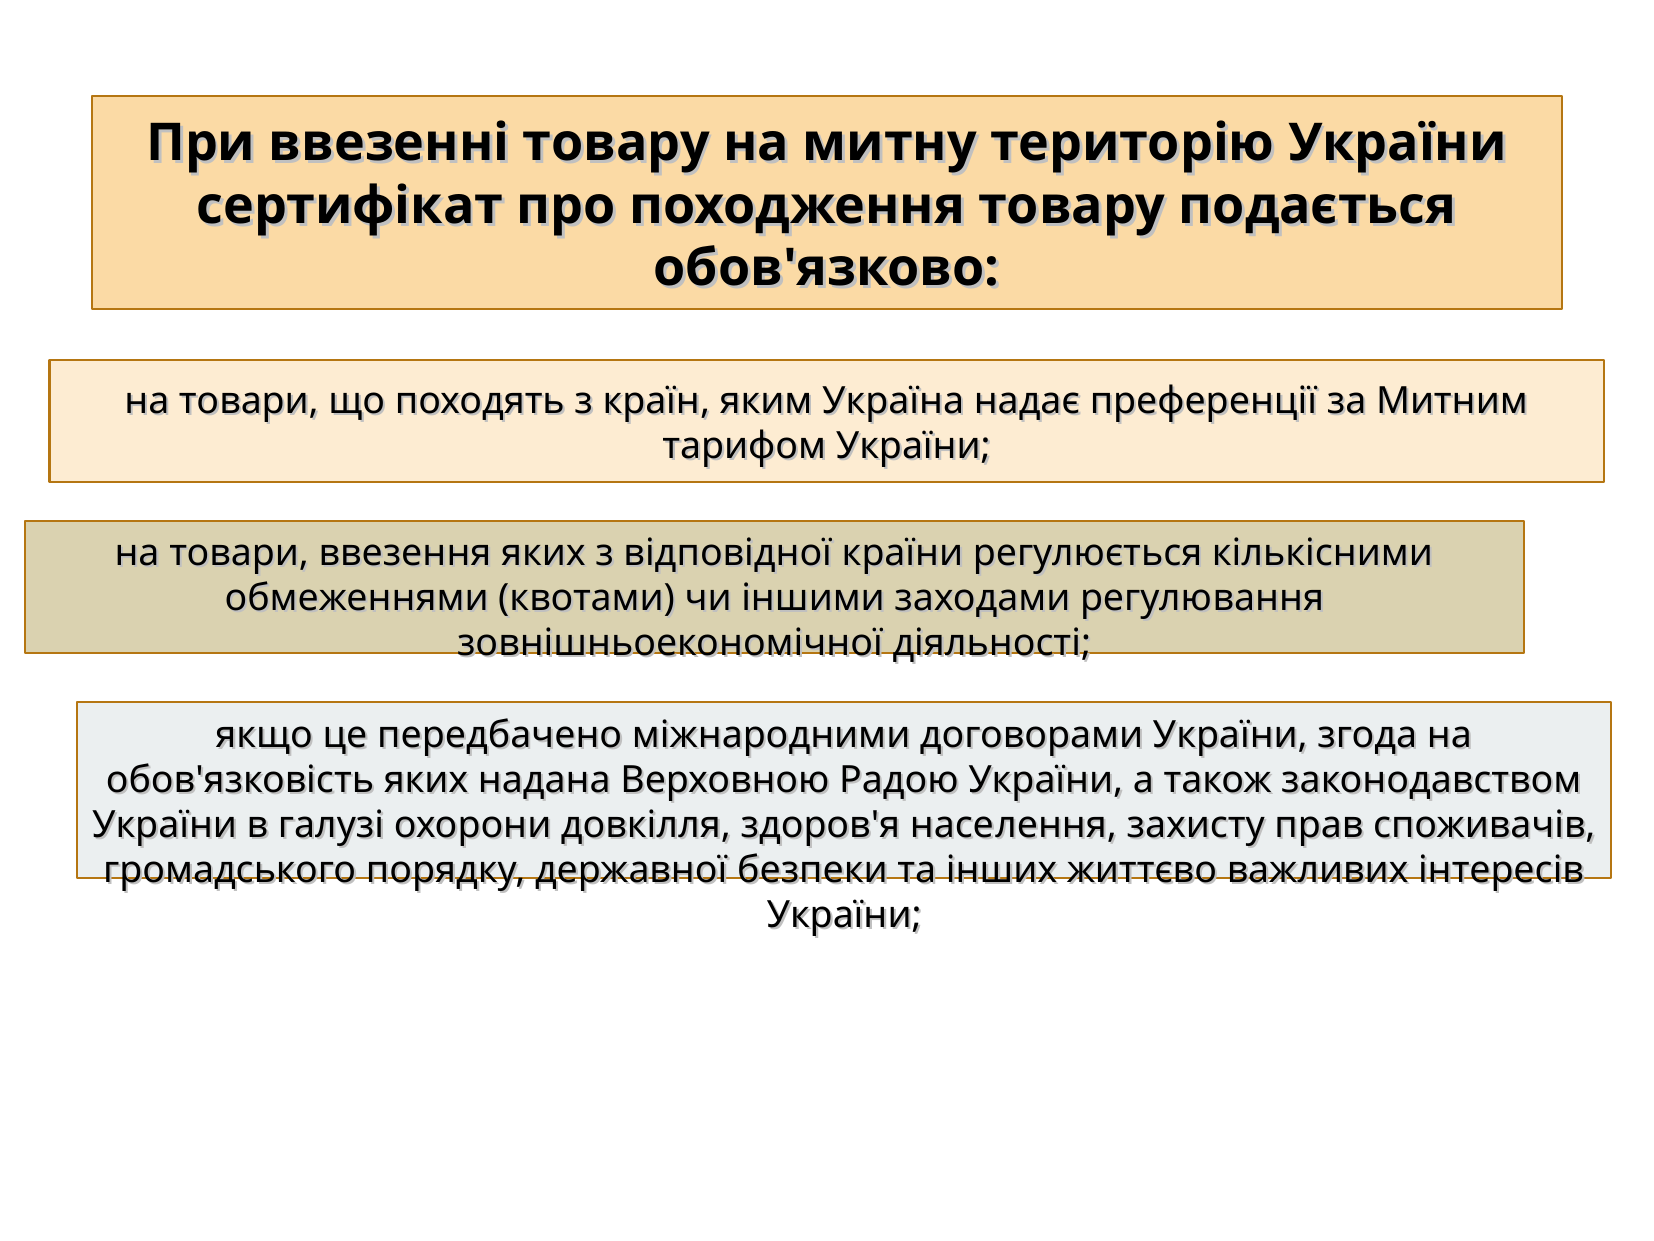

При ввезенні товару на митну територію України сертифікат про походження товару подається обов'язково:
на товари, що походять з країн, яким Україна надає преференції за Митним тарифом України;
на товари, ввезення яких з відповідної країни регулюється кількісними обмеженнями (квотами) чи іншими заходами регулю­вання зовнішньоекономічної діяльності;
якщо це передбачено міжнародними договорами України, згода на обов'язковість яких надана Верховною Радою України, а також законодавством України в галузі охорони довкілля, здоров'я насе­лення, захисту прав споживачів, громадського порядку, державної безпеки та інших життєво важливих інтересів України;